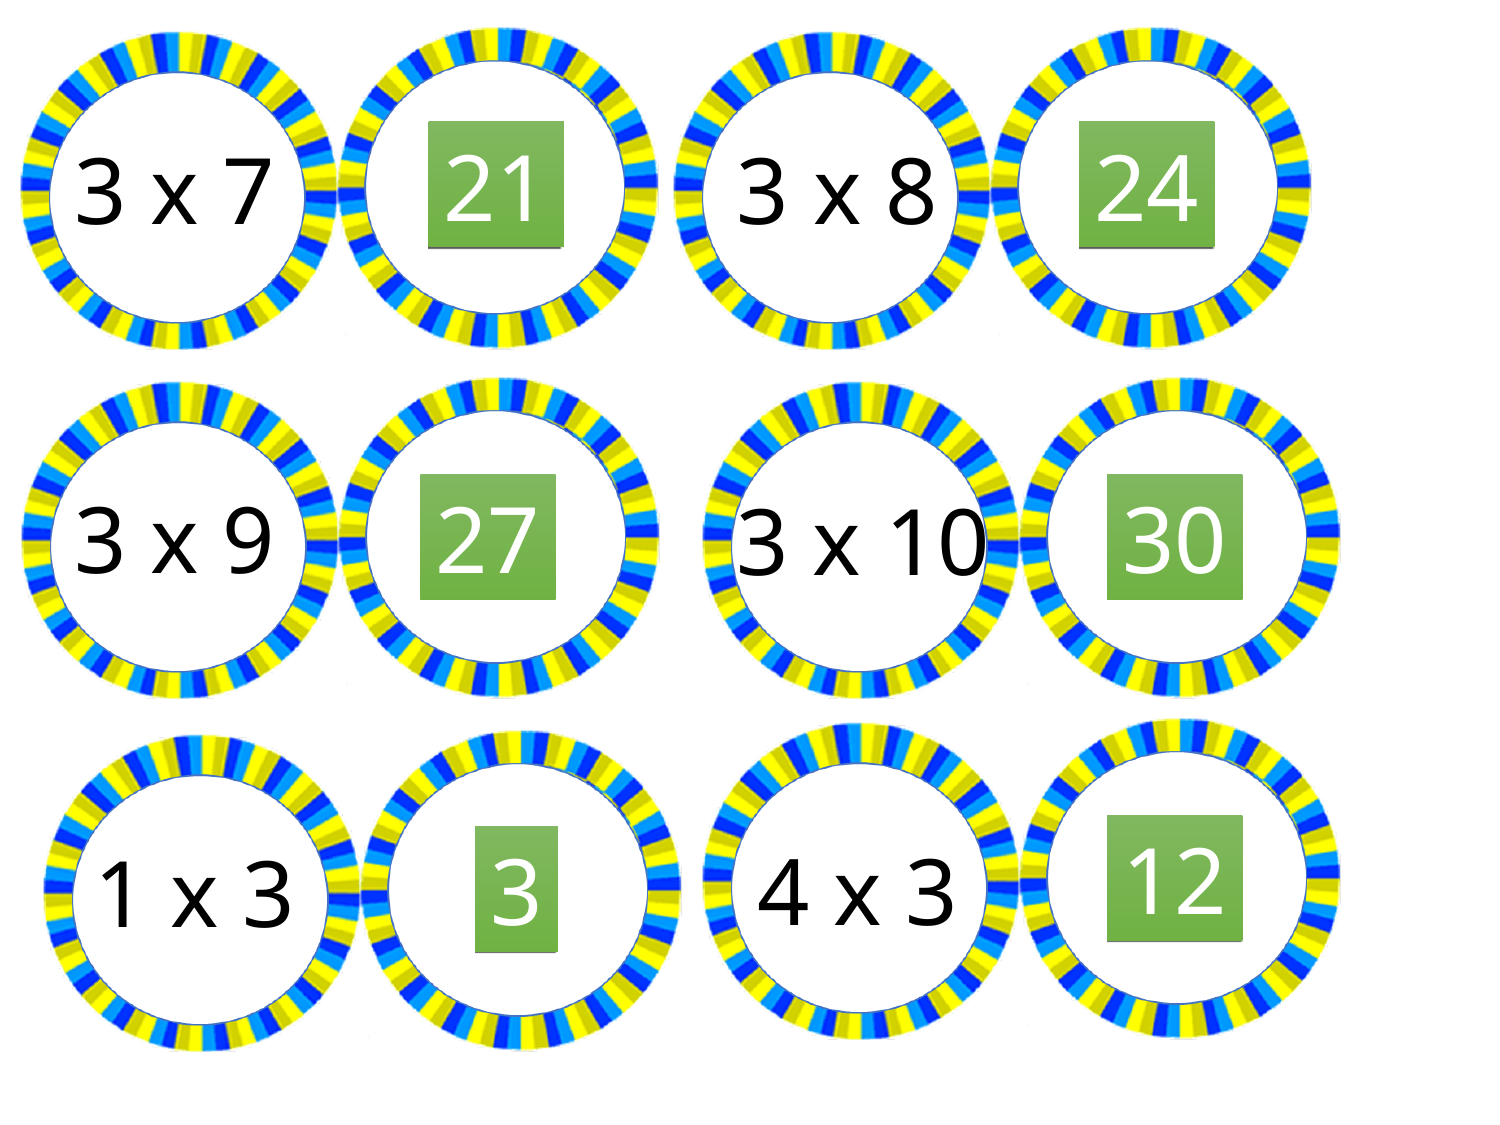

21
24
3 x 7
3 x 8
3 x 9
27
30
3 x 10
12
3
4 x 3
1 x 3